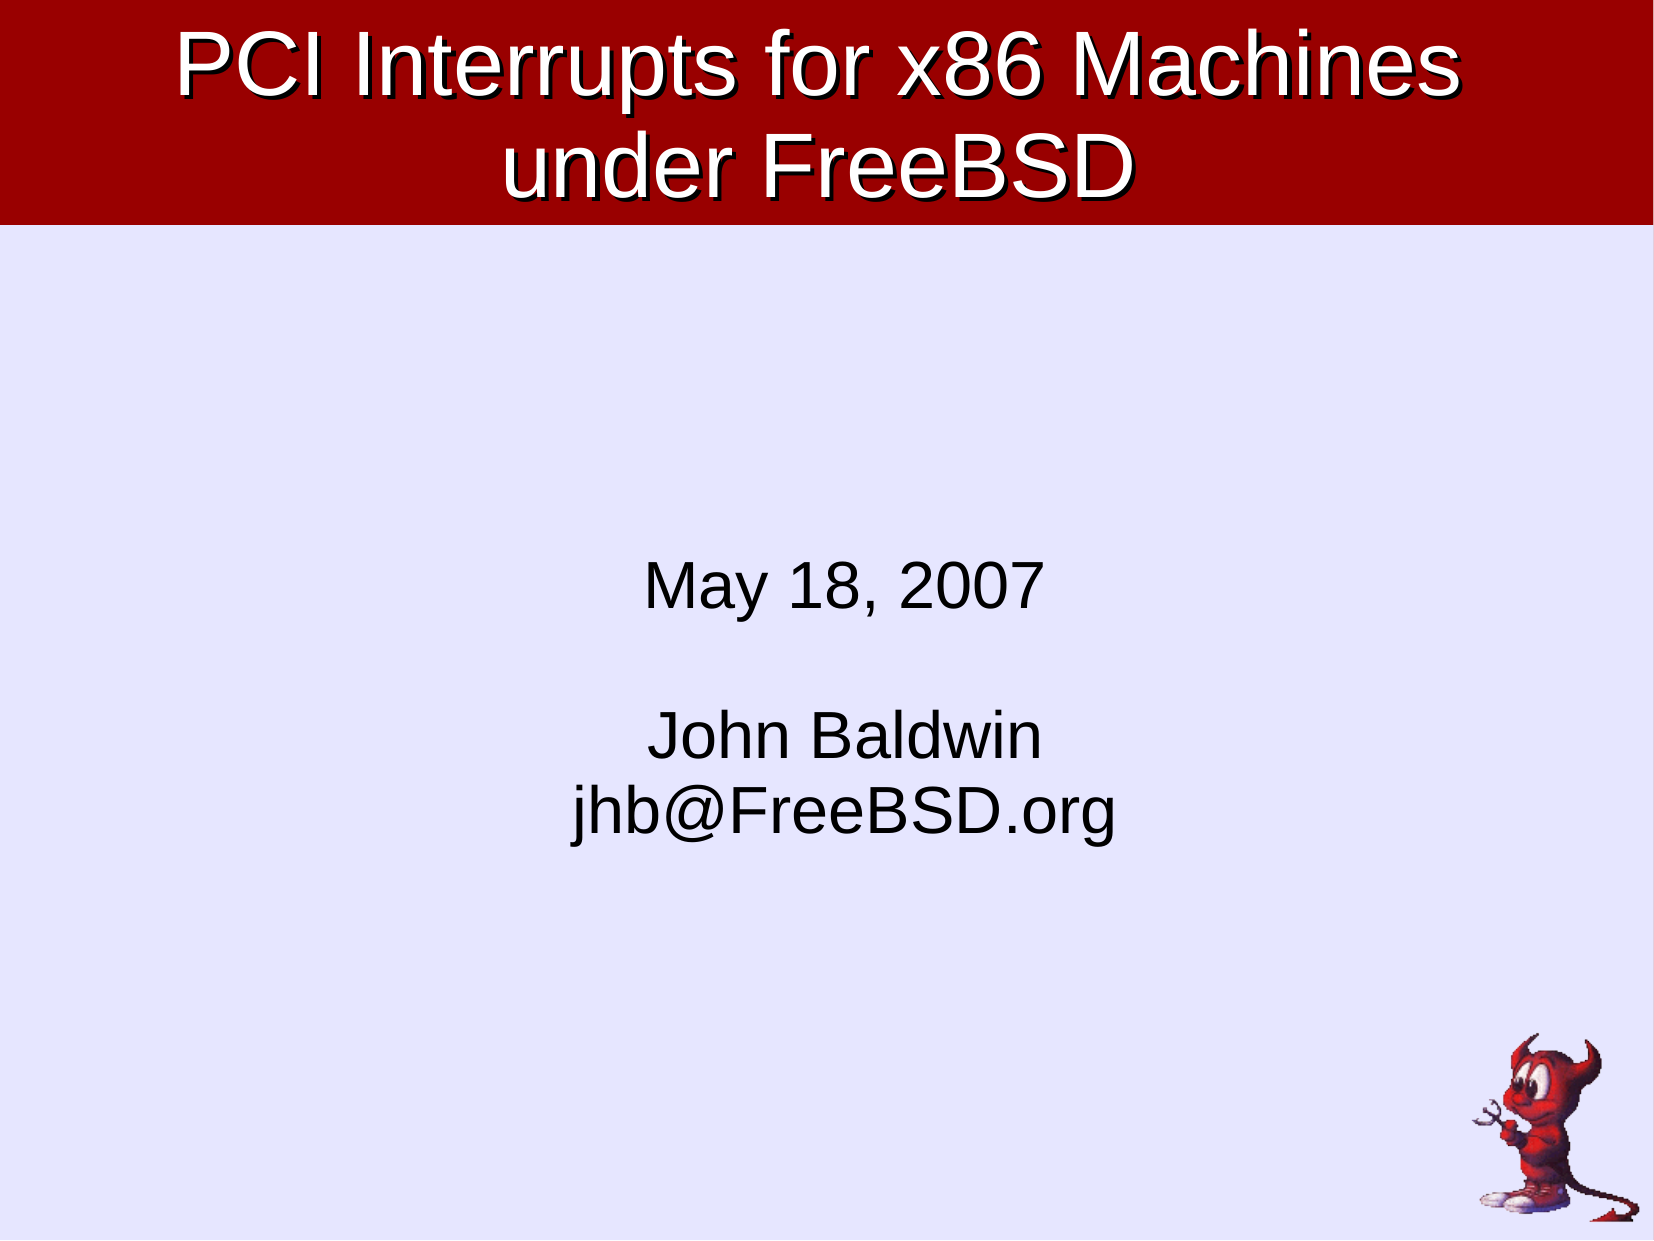

# PCI Interrupts for x86 Machines under FreeBSD
May 18, 2007
John Baldwin
jhb@FreeBSD.org